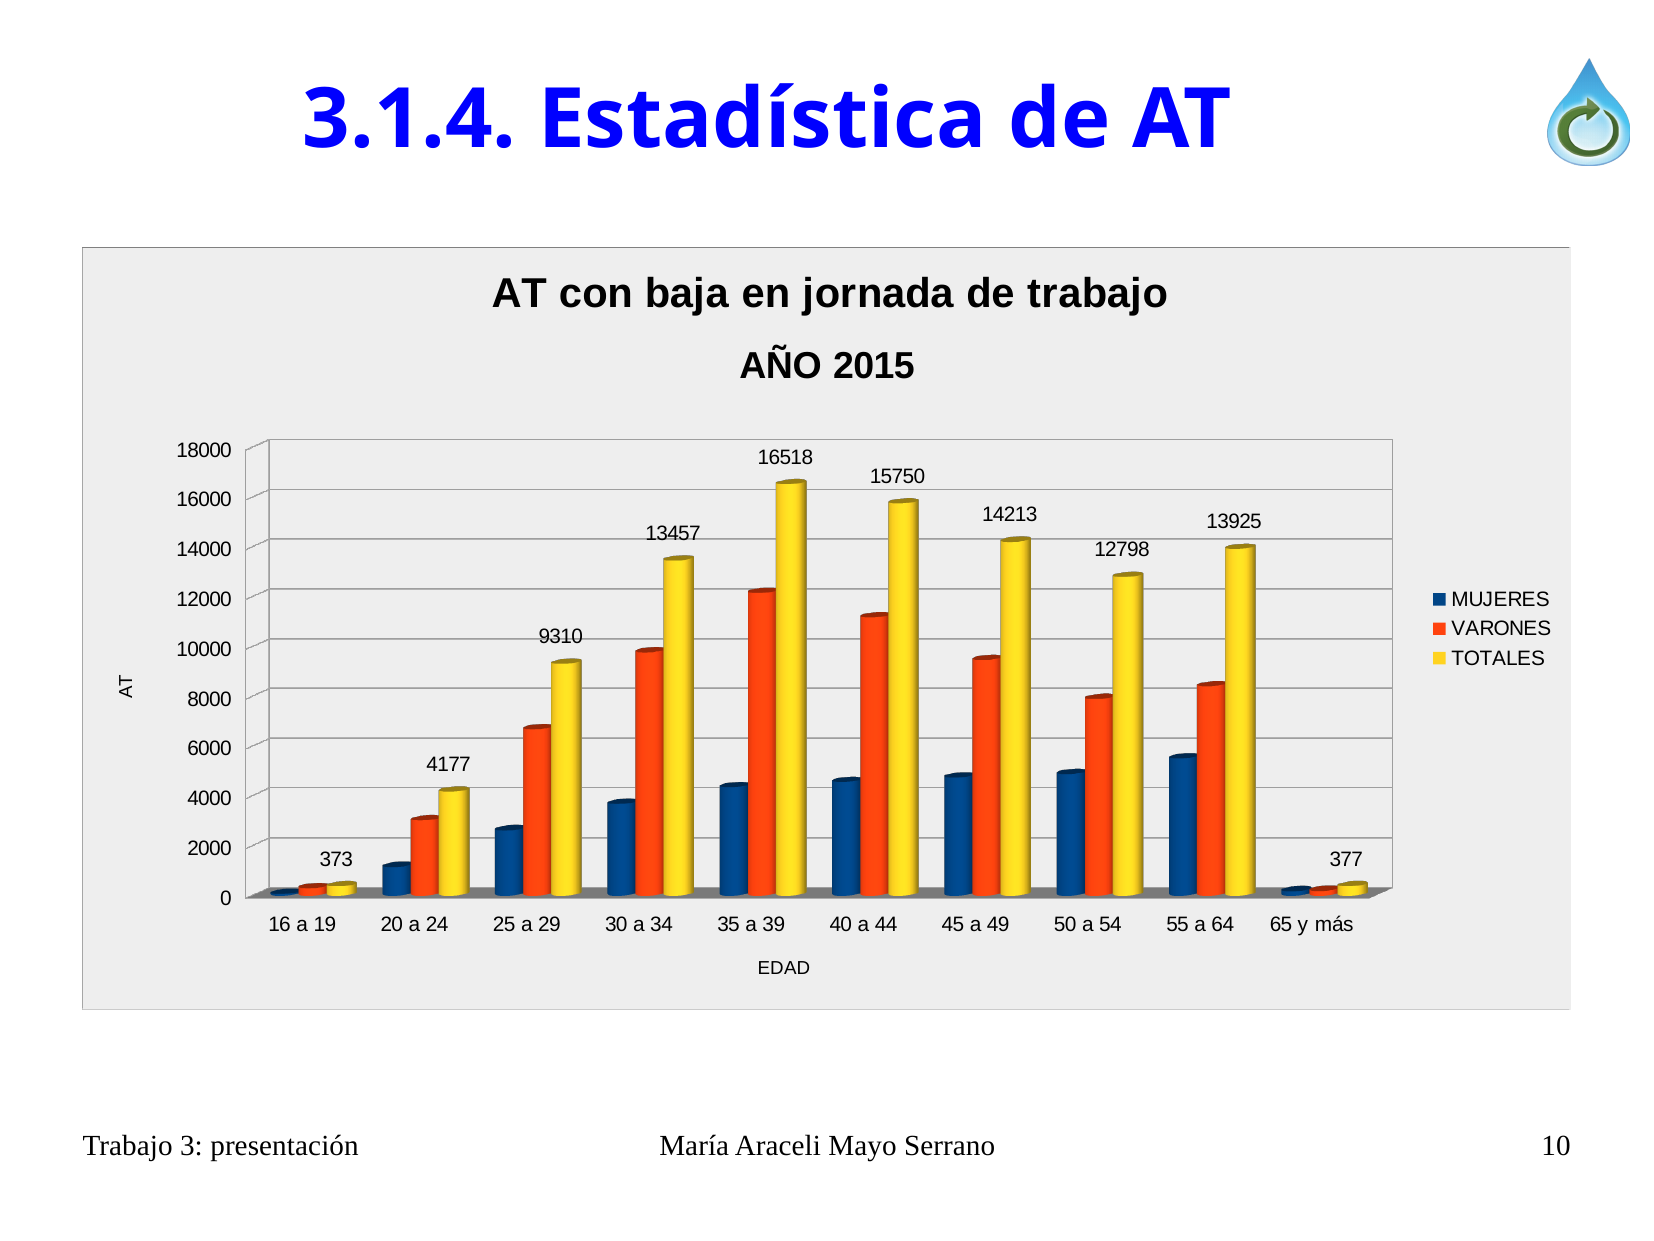

# 3.1.4. Estadística de AT
[unsupported chart]
Trabajo 3: presentación
María Araceli Mayo Serrano
10